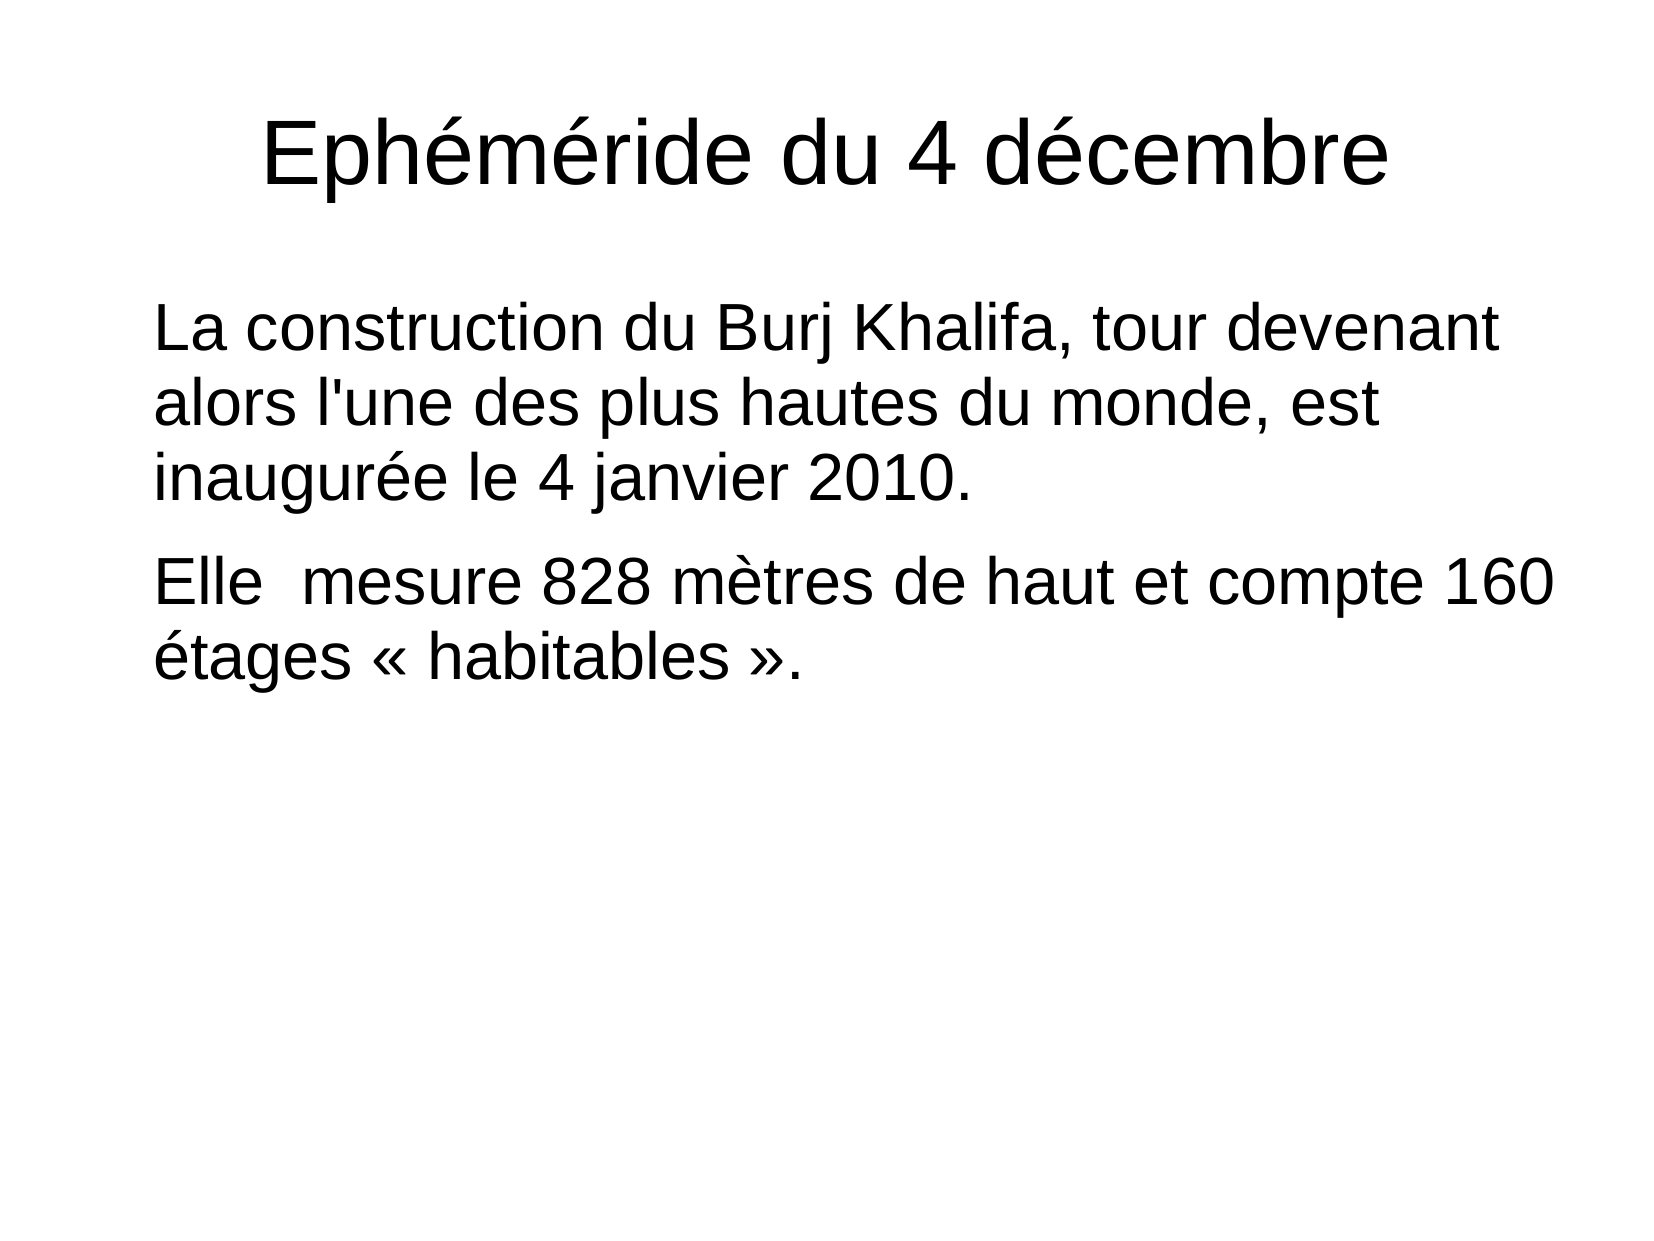

# Ephéméride du 4 décembre
La construction du Burj Khalifa, tour devenant alors l'une des plus hautes du monde, est inaugurée le 4 janvier 2010.
Elle mesure 828 mètres de haut et compte 160 étages « habitables ».